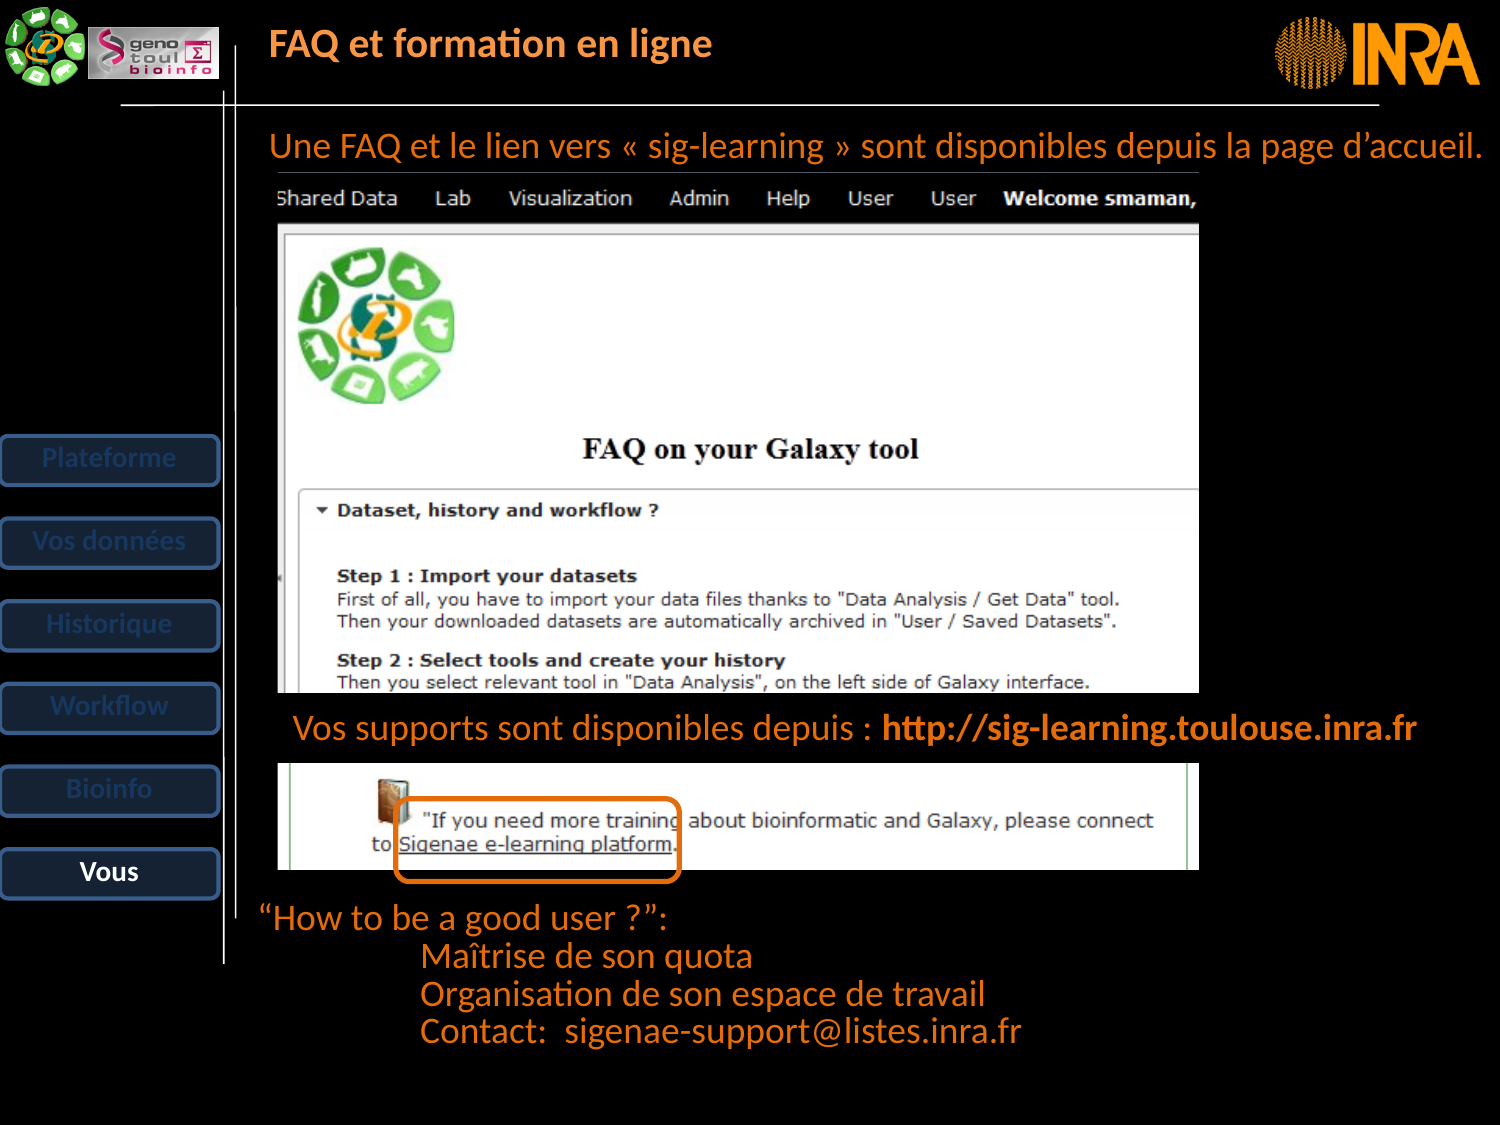

FAQ et formation en ligne
Une FAQ et le lien vers « sig-learning » sont disponibles depuis la page d’accueil.
Plateforme
Vos données
Historique
Workflow
Vos supports sont disponibles depuis : http://sig-learning.toulouse.inra.fr
Bioinfo
Vous
“How to be a good user ?”:
Maîtrise de son quota
Organisation de son espace de travail
Contact: sigenae-support@listes.inra.fr